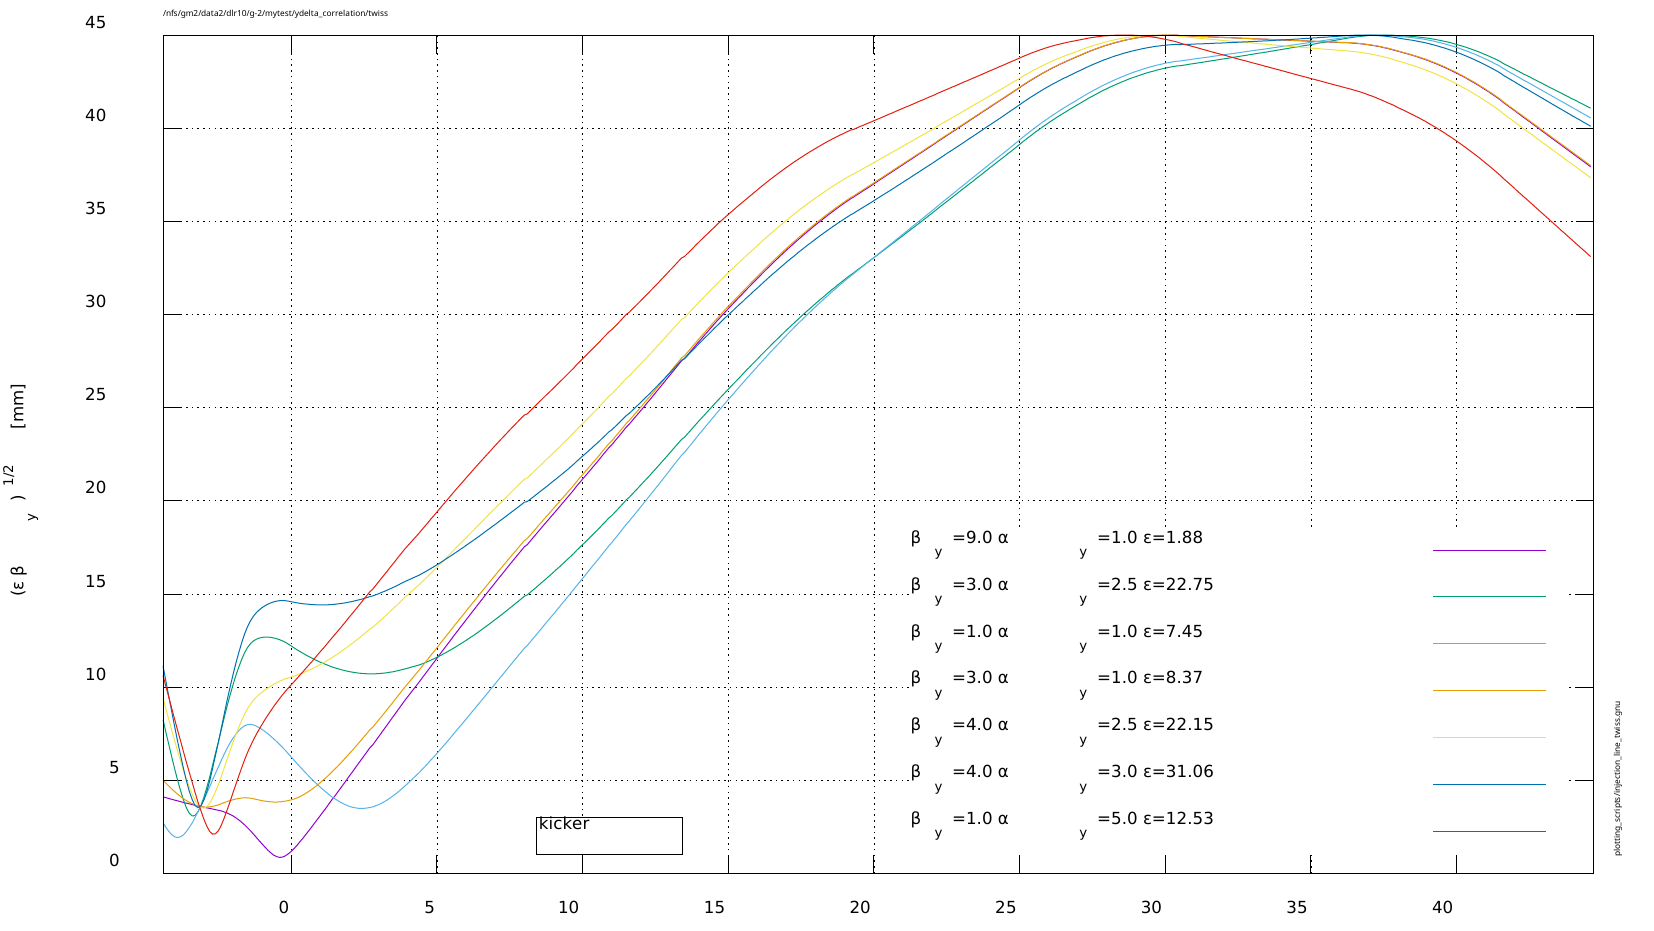

/nfs/gm2/data2/dlr10/g-2/mytest/ydelta_correlation/twiss
 45
 40
 35
 30
 [mm]
 25
1/2
)
 20
y
β
=9.0 α
=1.0 ε=1.88
(ε β
y
y
 15
β
=3.0 α
=2.5 ε=22.75
y
y
β
=1.0 α
=1.0 ε=7.45
y
y
plotting_scripts/injection_line_twiss.gnu
 10
β
=3.0 α
=1.0 ε=8.37
y
y
β
=4.0 α
=2.5 ε=22.15
y
y
 5
β
=4.0 α
=3.0 ε=31.06
y
y
β
=1.0 α
=5.0 ε=12.53
kicker
y
y
 0
 0
 5
 10
 15
 20
 25
 30
 35
 40
s [m]
Sun Sep 29 15:21:22 2024